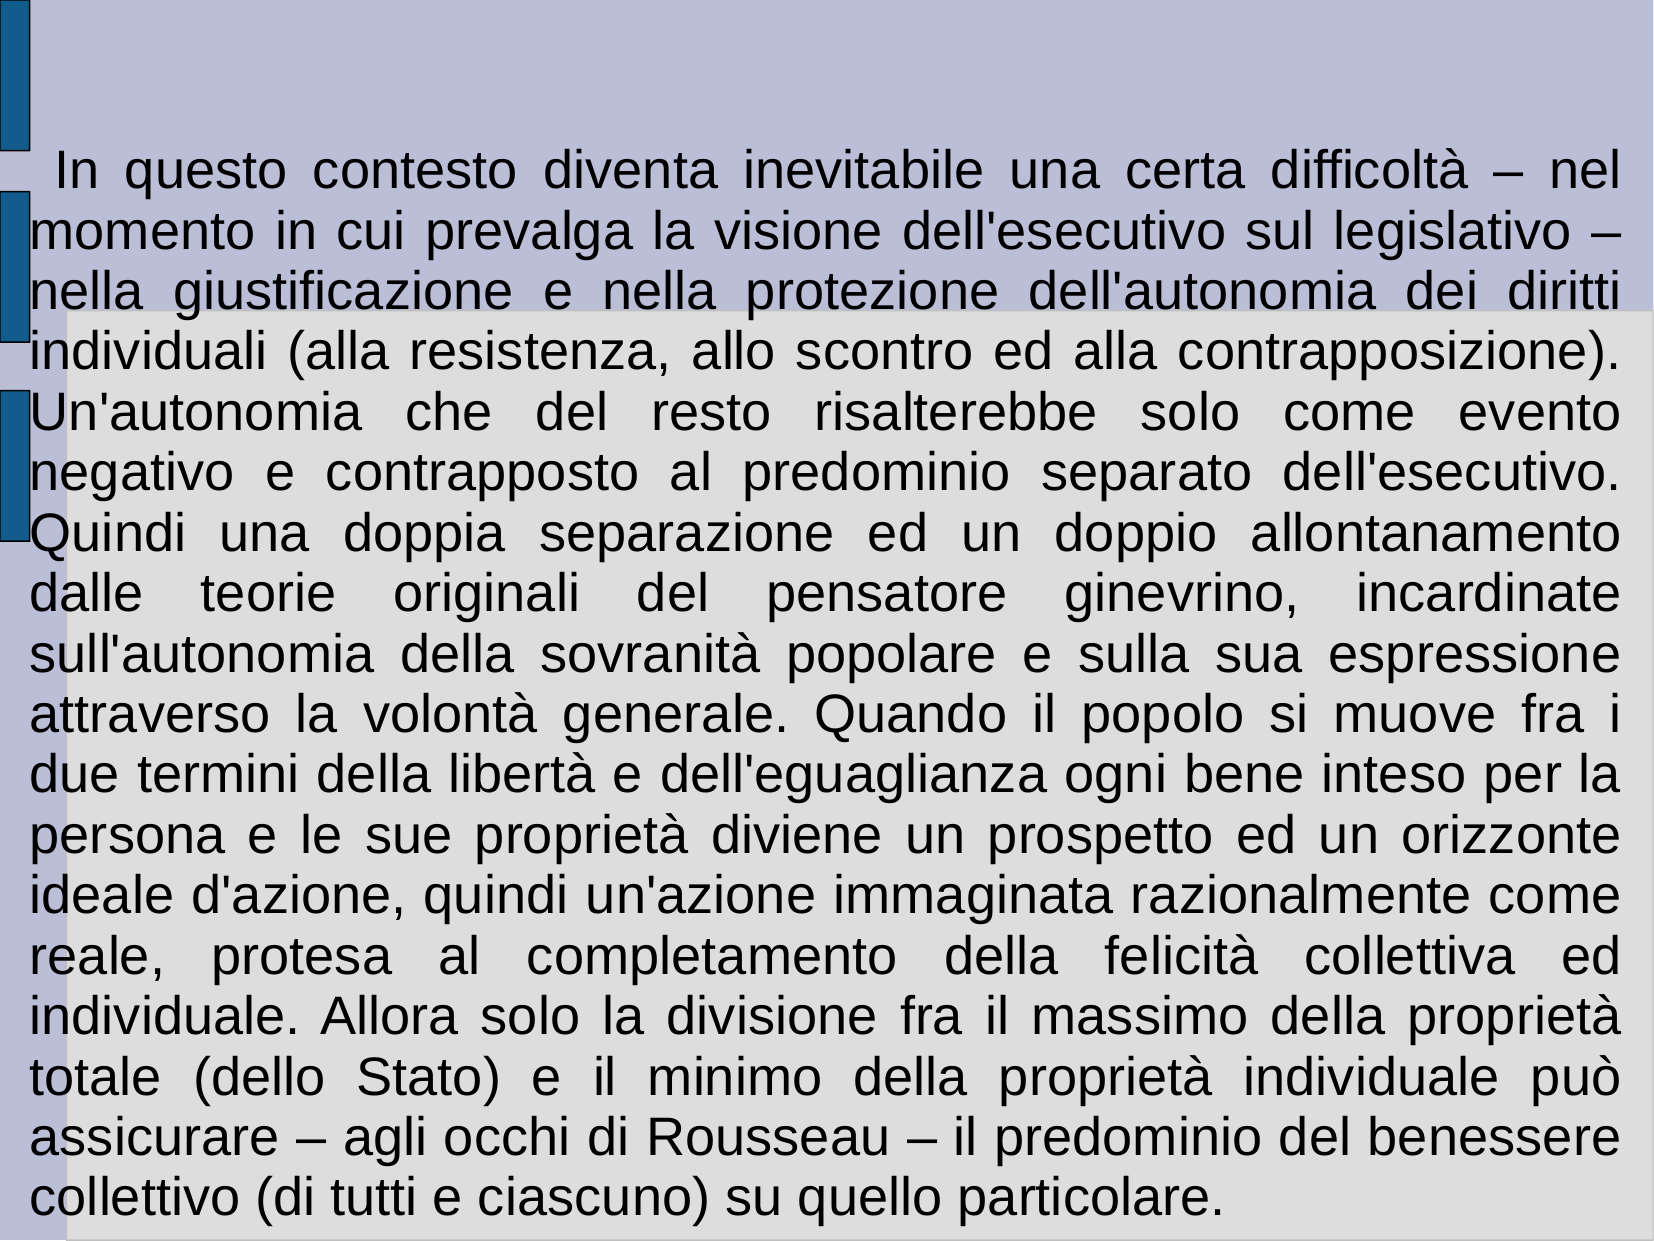

#
 In questo contesto diventa inevitabile una certa difficoltà – nel momento in cui prevalga la visione dell'esecutivo sul legislativo – nella giustificazione e nella protezione dell'autonomia dei diritti individuali (alla resistenza, allo scontro ed alla contrapposizione). Un'autonomia che del resto risalterebbe solo come evento negativo e contrapposto al predominio separato dell'esecutivo. Quindi una doppia separazione ed un doppio allontanamento dalle teorie originali del pensatore ginevrino, incardinate sull'autonomia della sovranità popolare e sulla sua espressione attraverso la volontà generale. Quando il popolo si muove fra i due termini della libertà e dell'eguaglianza ogni bene inteso per la persona e le sue proprietà diviene un prospetto ed un orizzonte ideale d'azione, quindi un'azione immaginata razionalmente come reale, protesa al completamento della felicità collettiva ed individuale. Allora solo la divisione fra il massimo della proprietà totale (dello Stato) e il minimo della proprietà individuale può assicurare – agli occhi di Rousseau – il predominio del benessere collettivo (di tutti e ciascuno) su quello particolare.